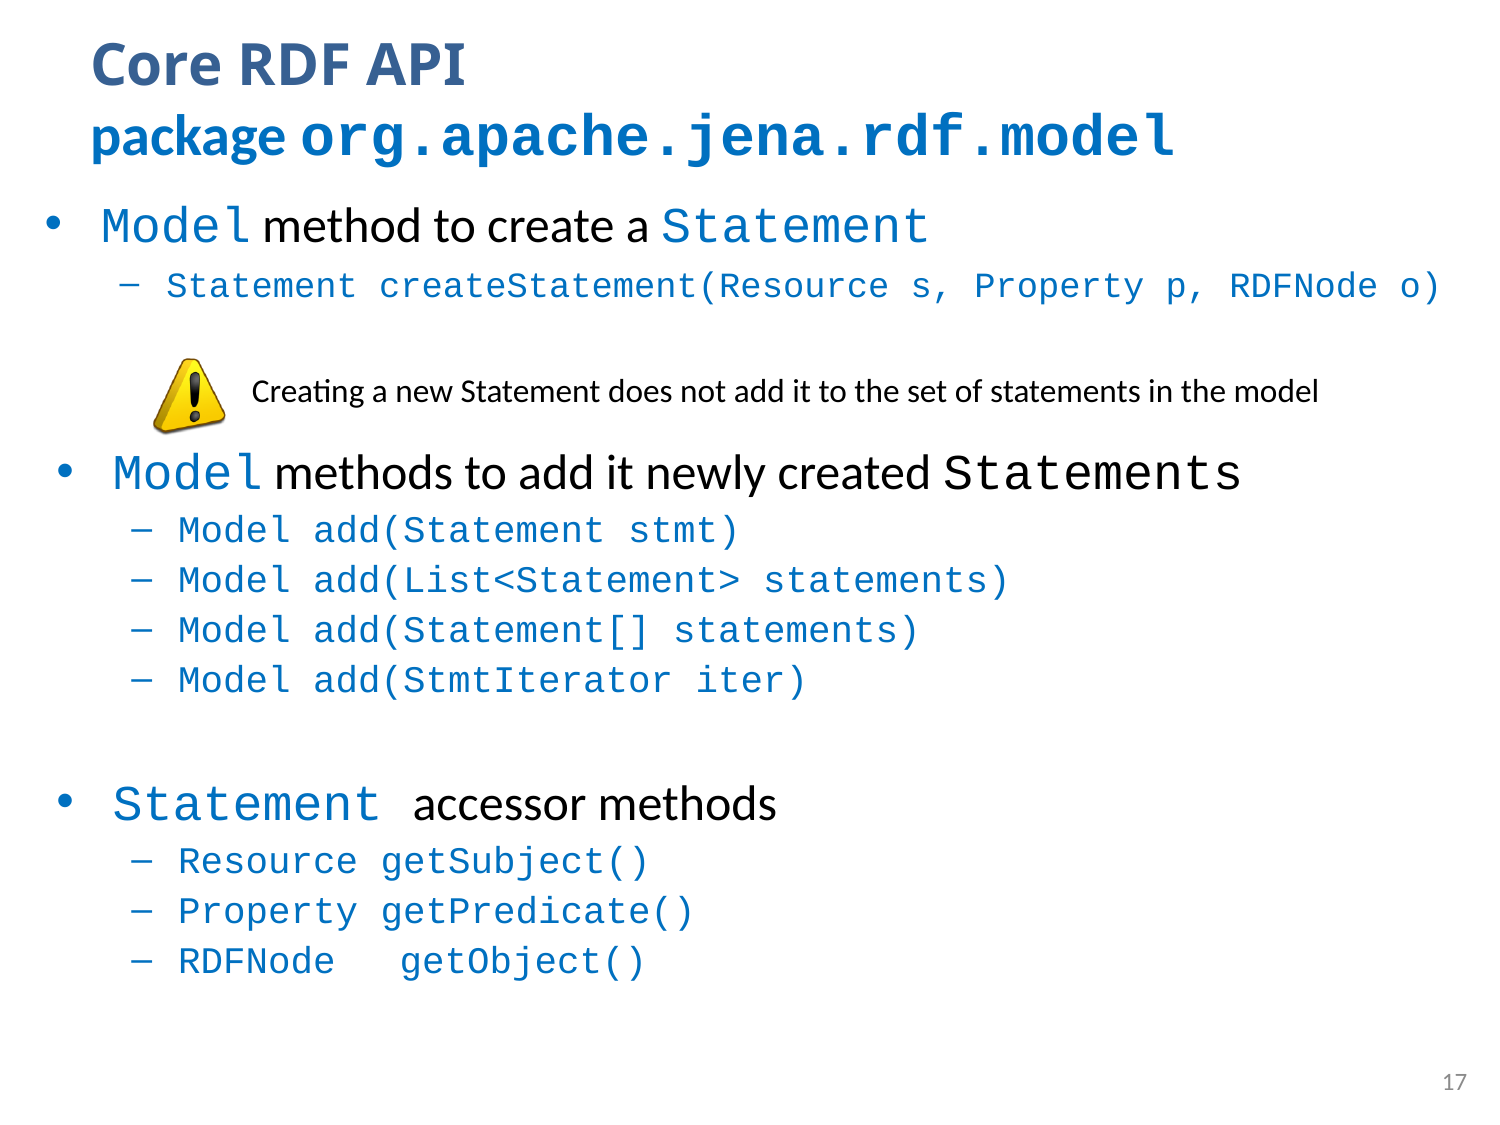

Core RDF API
package org.apache.jena.rdf.model
# Model method to create a Statement
Statement createStatement(Resource s, Property p, RDFNode o)
Creating a new Statement does not add it to the set of statements in the model
Model methods to add it newly created Statements
Model add(Statement stmt)
Model add(List<Statement> statements)
Model add(Statement[] statements)
Model add(StmtIterator iter)
Statement accessor methods
Resource getSubject()
Property getPredicate()
RDFNode 	getObject()